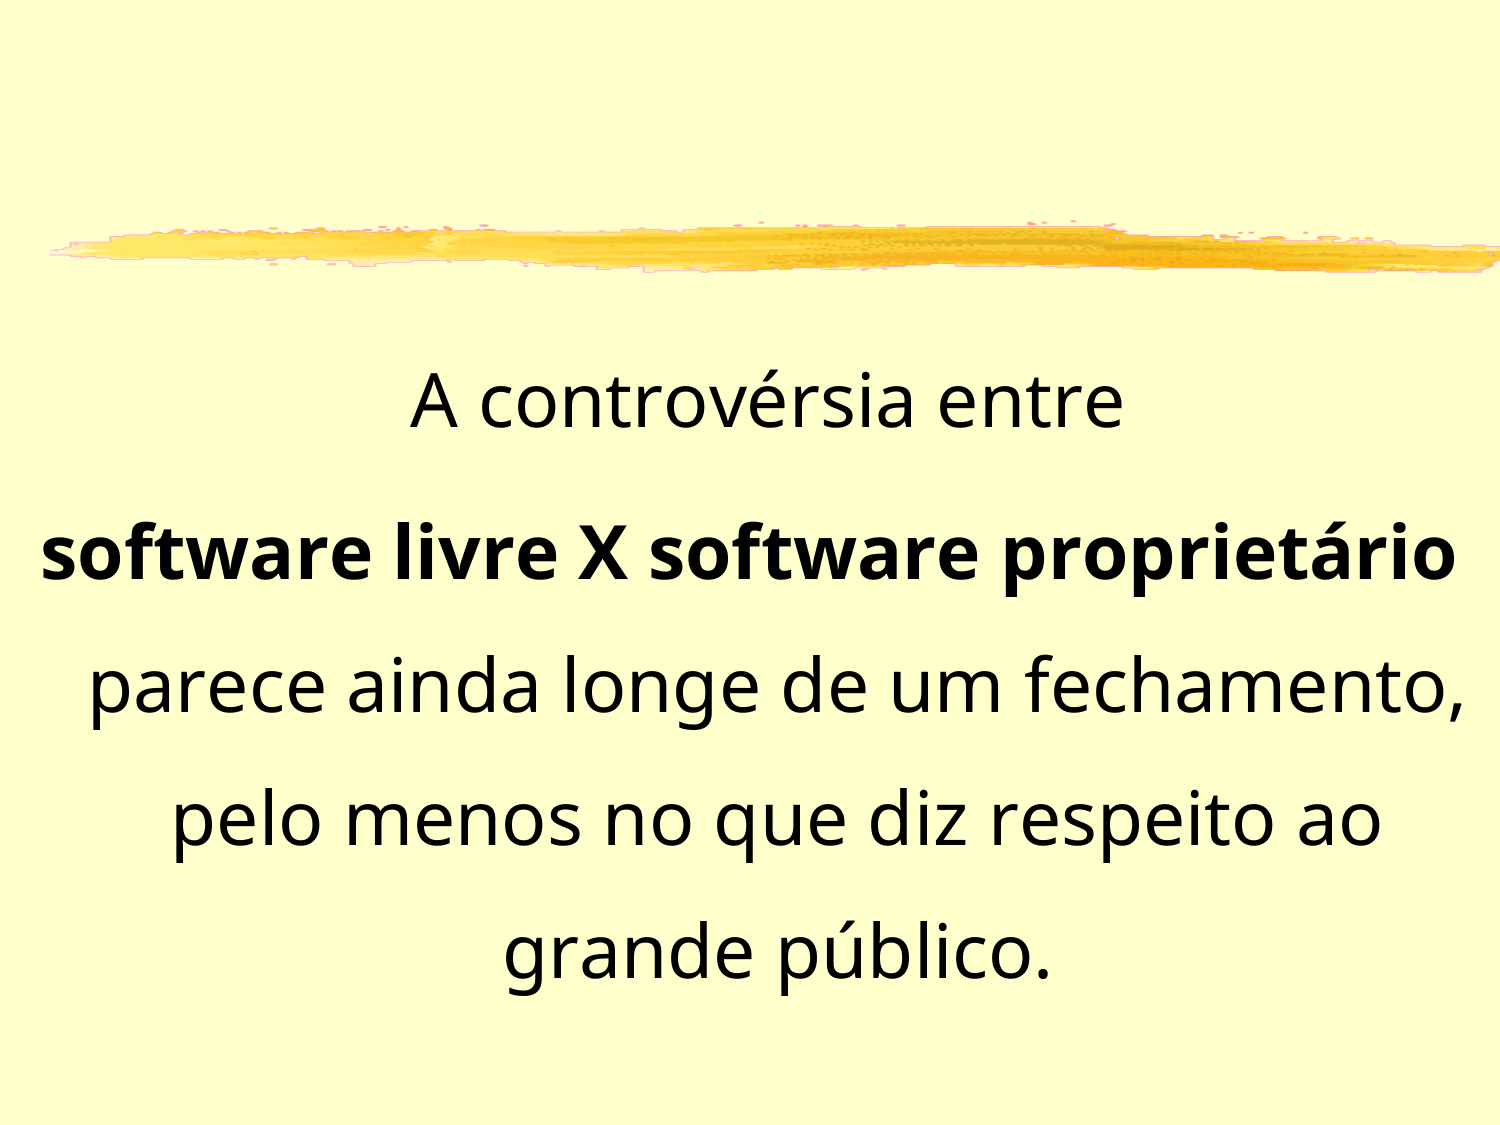

#
	A controvérsia entre
software livre X software proprietário parece ainda longe de um fechamento, pelo menos no que diz respeito ao grande público.